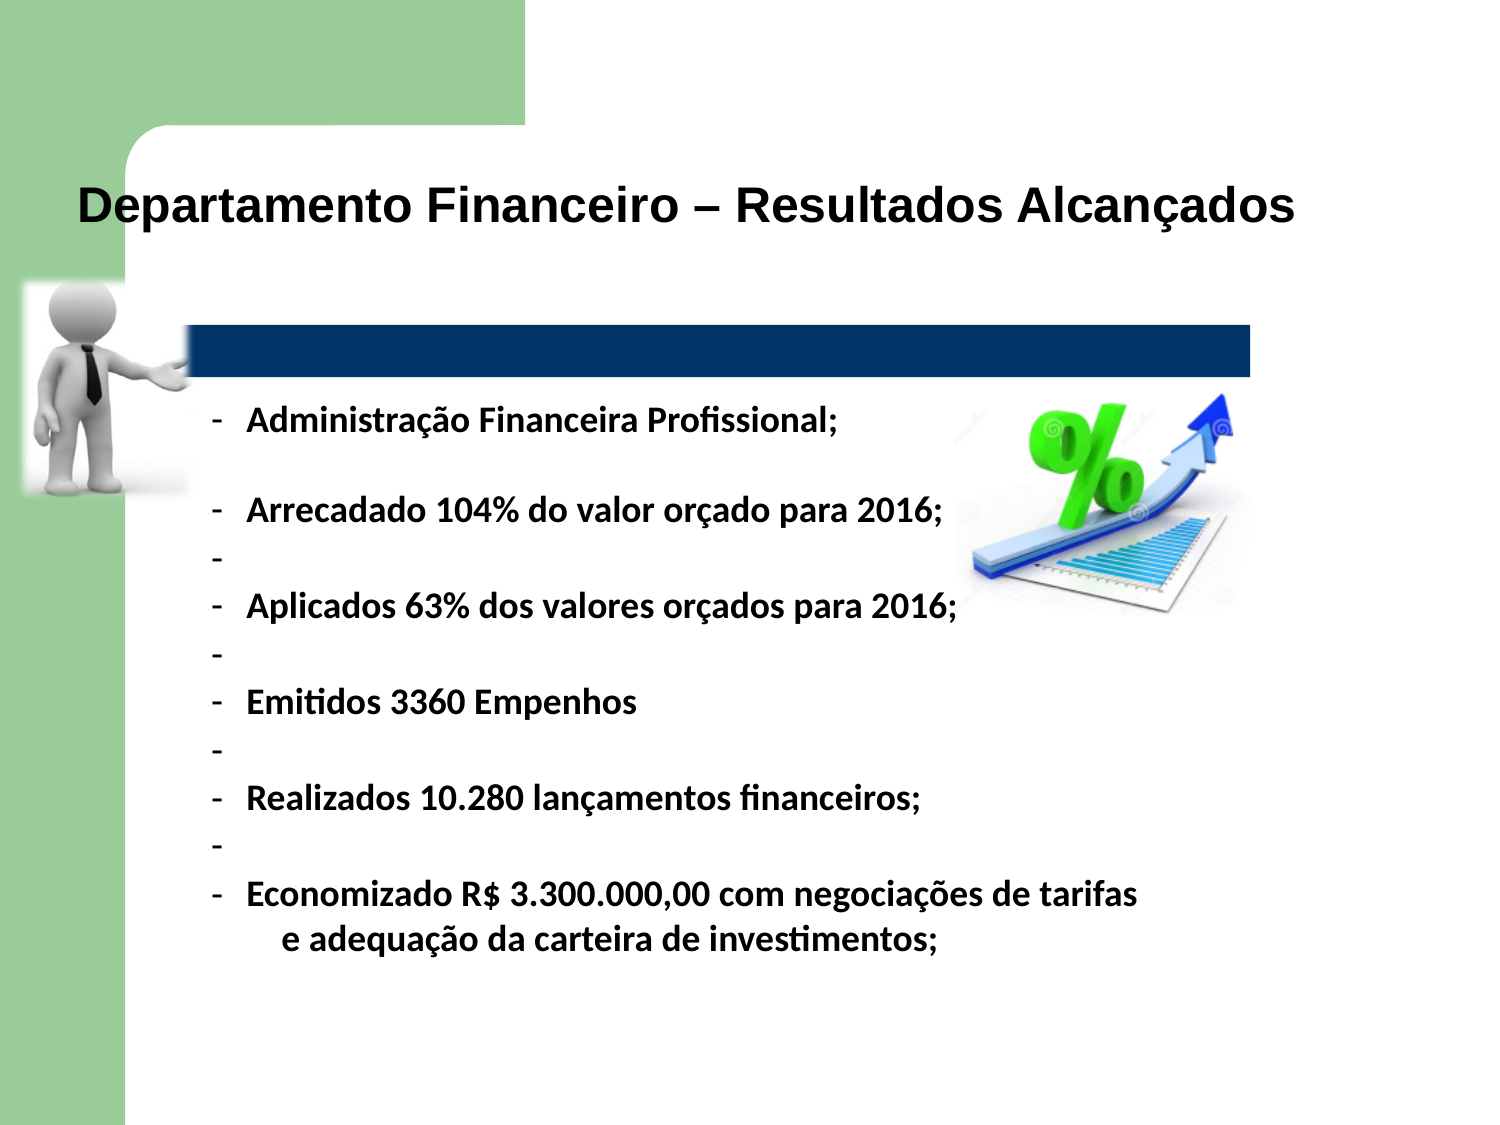

Departamento Financeiro – Resultados Alcançados
Administração Financeira Profissional;
Arrecadado 104% do valor orçado para 2016;
Aplicados 63% dos valores orçados para 2016;
Emitidos 3360 Empenhos
Realizados 10.280 lançamentos financeiros;
Economizado R$ 3.300.000,00 com negociações de tarifas e adequação da carteira de investimentos;